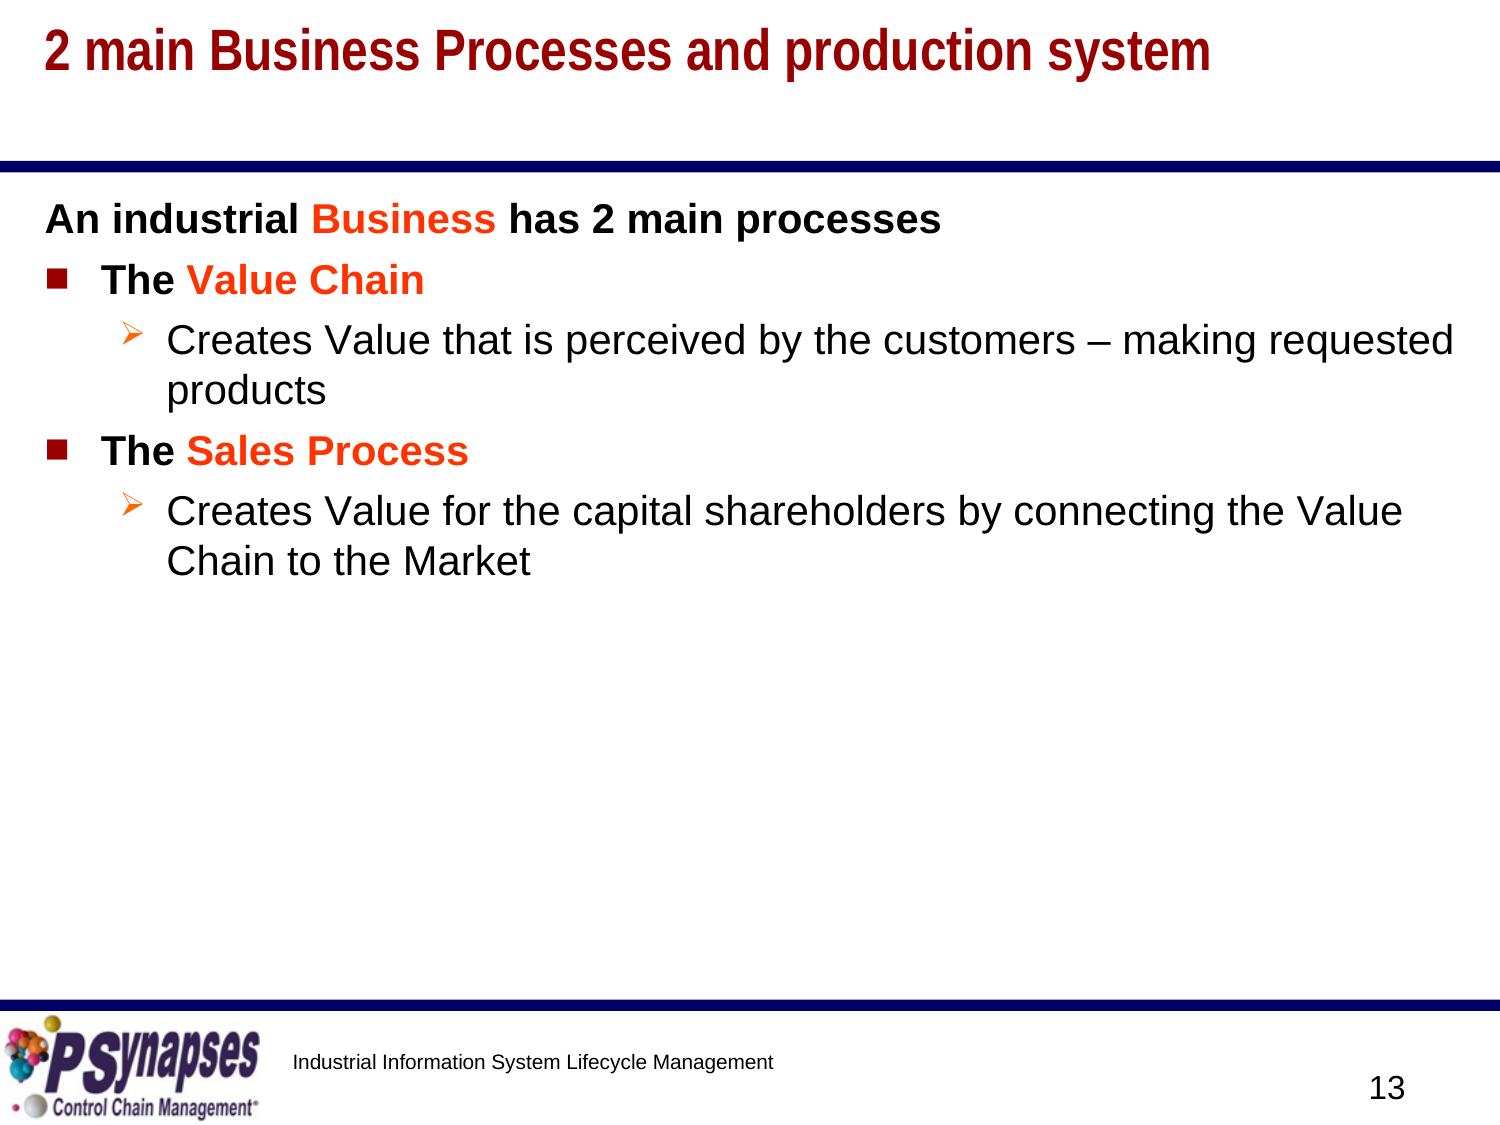

# 2 main Business Processes and production system
An industrial Business has 2 main processes
The Value Chain
Creates Value that is perceived by the customers – making requested products
The Sales Process
Creates Value for the capital shareholders by connecting the Value Chain to the Market